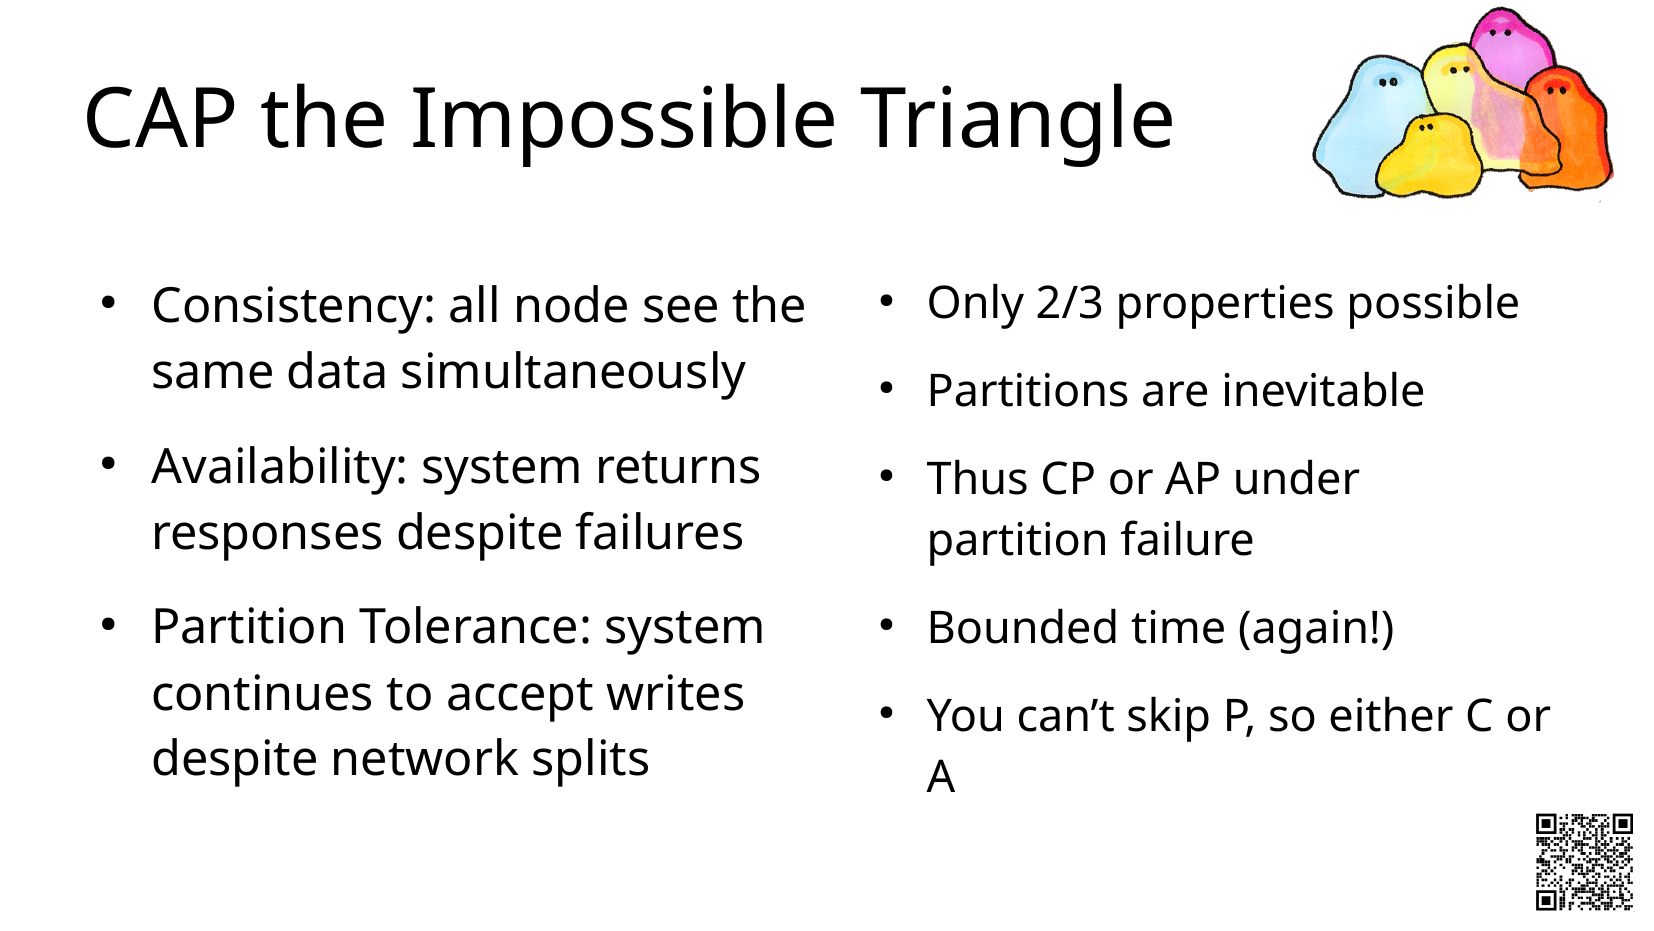

CAP the Impossible Triangle
# Consistency: all node see the same data simultaneously
Availability: system returns responses despite failures
Partition Tolerance: system continues to accept writes despite network splits
Only 2/3 properties possible
Partitions are inevitable
Thus CP or AP under partition failure
Bounded time (again!)
You can’t skip P, so either C or A